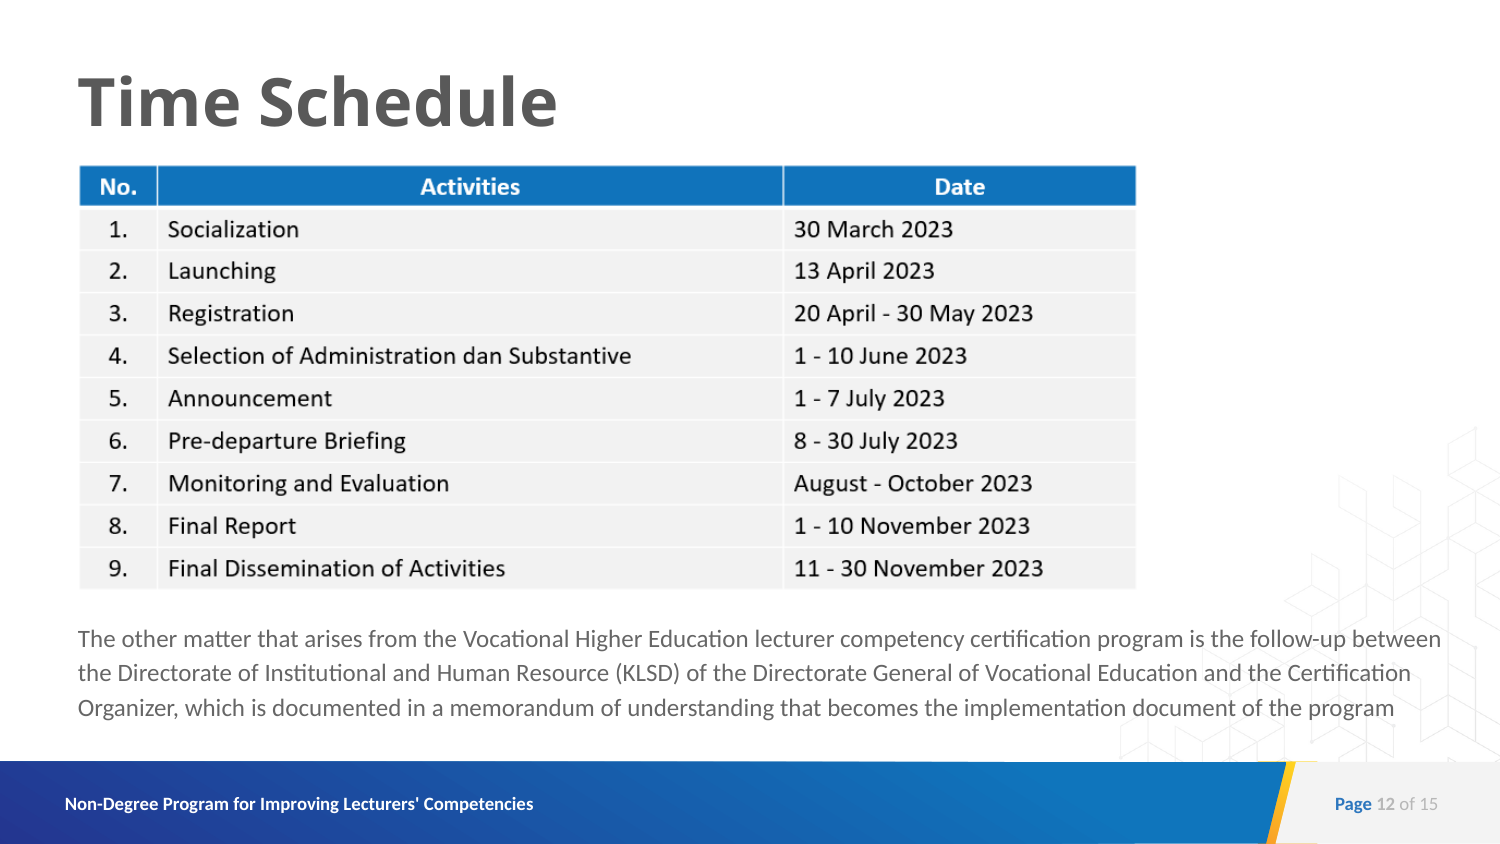

Time Schedule
The other matter that arises from the Vocational Higher Education lecturer competency certification program is the follow-up between the Directorate of Institutional and Human Resource (KLSD) of the Directorate General of Vocational Education and the Certification Organizer, which is documented in a memorandum of understanding that becomes the implementation document of the program